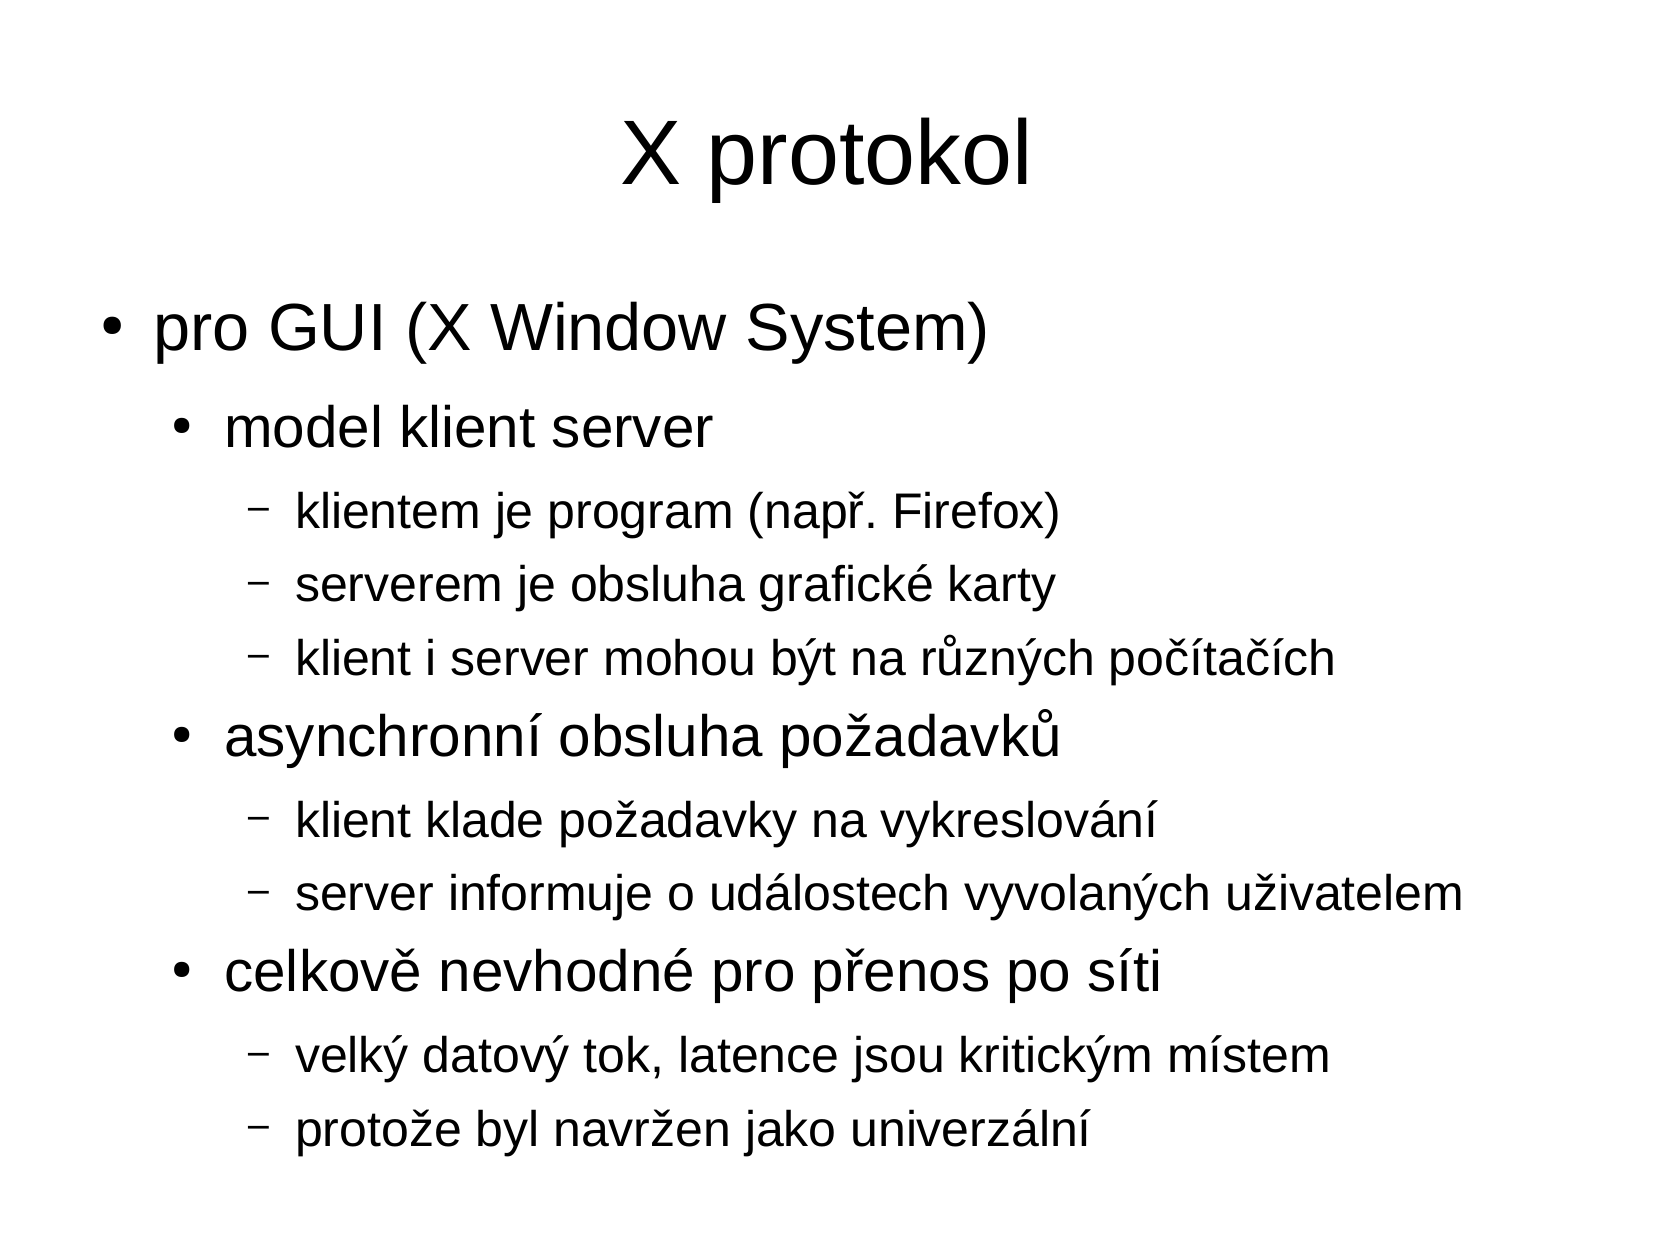

# X protokol
pro GUI (X Window System)
model klient server
klientem je program (např. Firefox)
serverem je obsluha grafické karty
klient i server mohou být na různých počítačích
asynchronní obsluha požadavků
klient klade požadavky na vykreslování
server informuje o událostech vyvolaných uživatelem
celkově nevhodné pro přenos po síti
velký datový tok, latence jsou kritickým místem
protože byl navržen jako univerzální